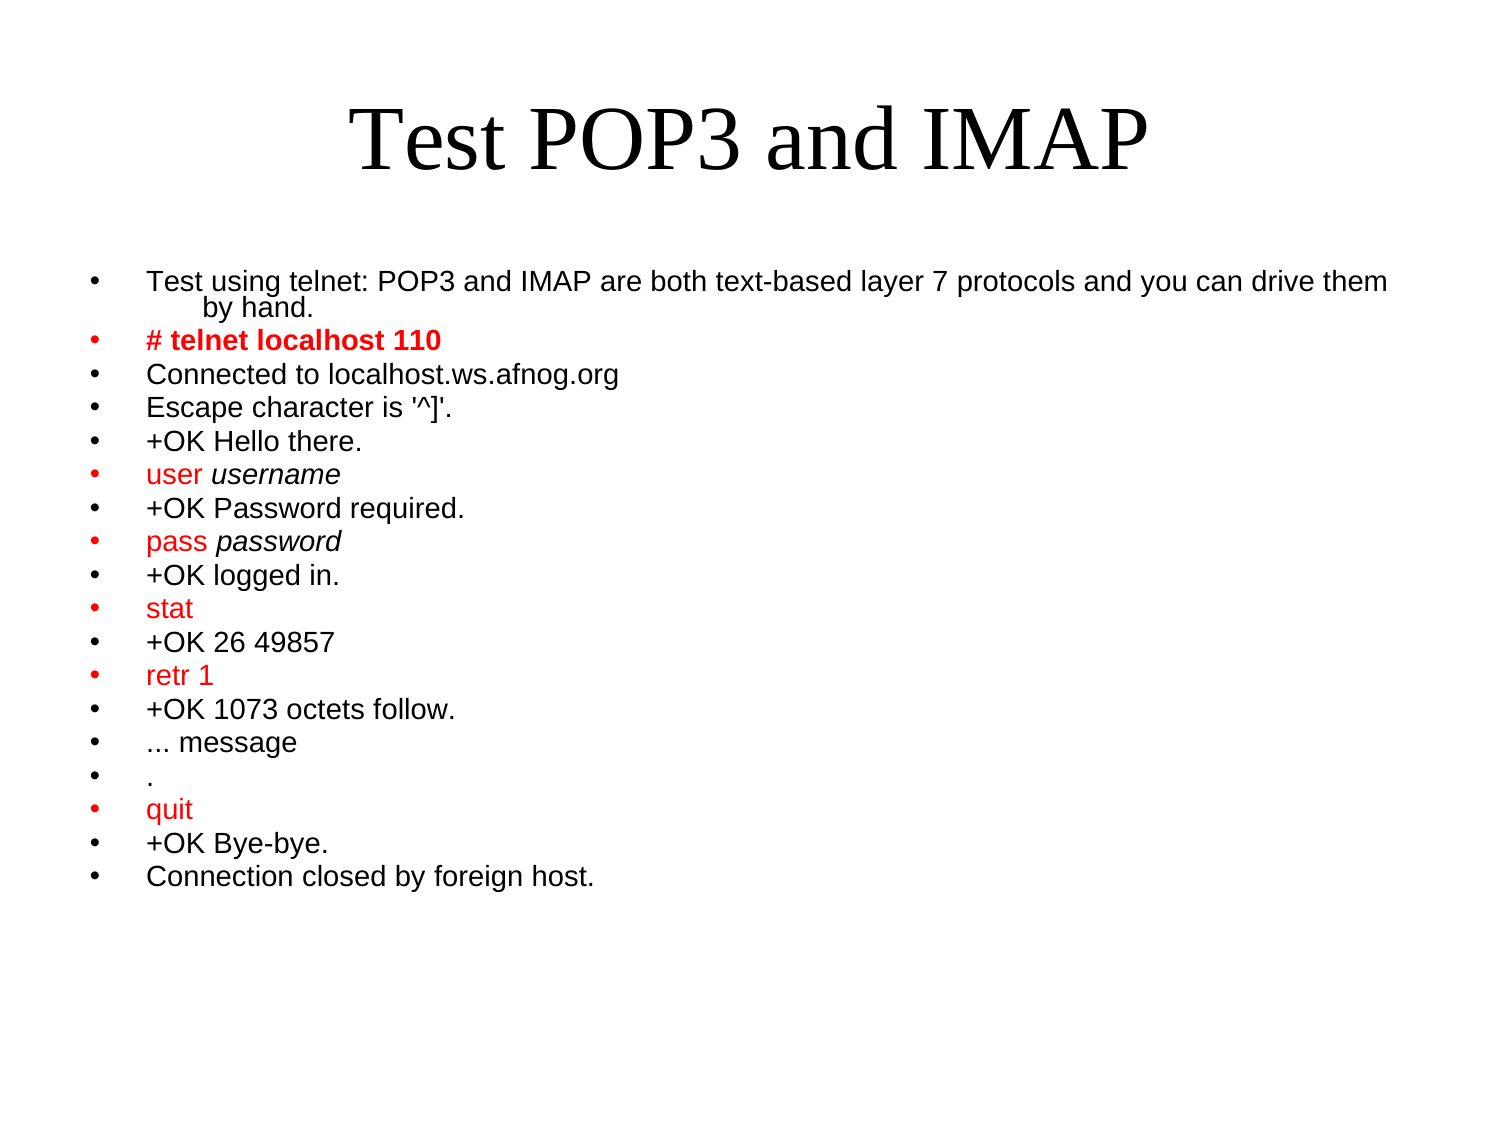

# Test POP3 and IMAP
Test using telnet: POP3 and IMAP are both text-based layer 7 protocols and you can drive them by hand.
# telnet localhost 110
Connected to localhost.ws.afnog.org
Escape character is '^]'.
+OK Hello there.
user username
+OK Password required.
pass password
+OK logged in.
stat
+OK 26 49857
retr 1
+OK 1073 octets follow.
... message
.
quit
+OK Bye-bye.
Connection closed by foreign host.